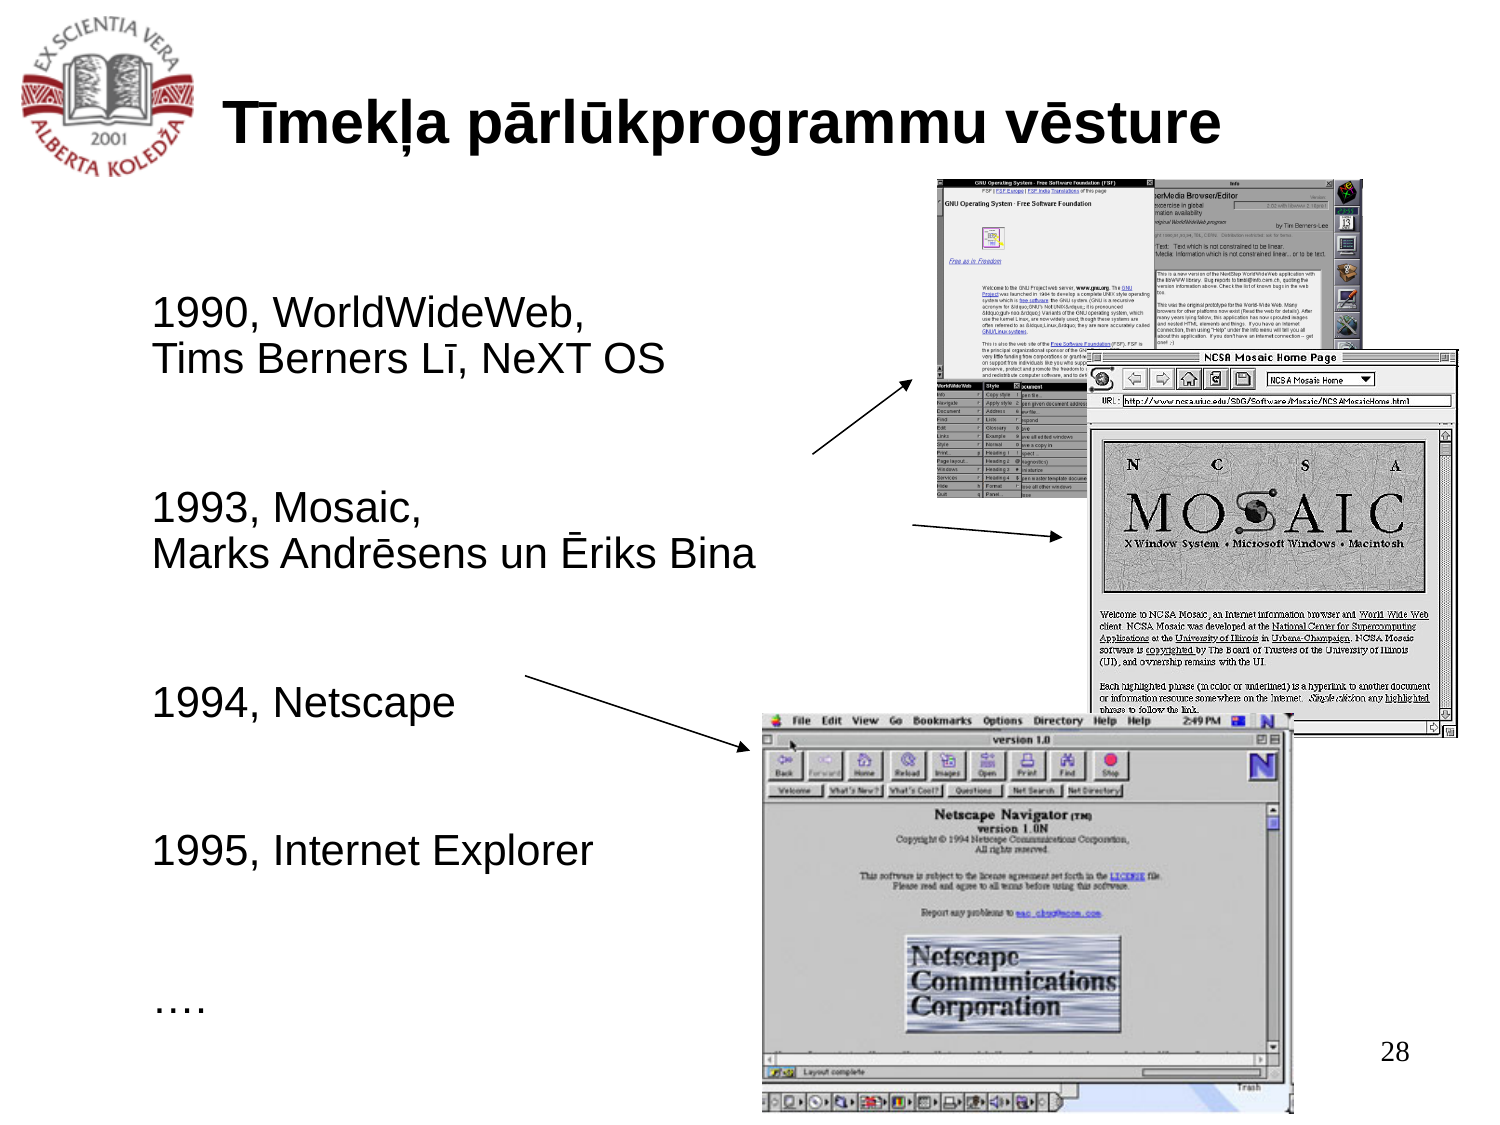

# Tīmekļa pārlūkprogrammu vēsture
1990, WorldWideWeb,
Tims Berners Lī, NeXT OS
1993, Mosaic,
Marks Andrēsens un Ēriks Bina
1994, Netscape
1995, Internet Explorer
….